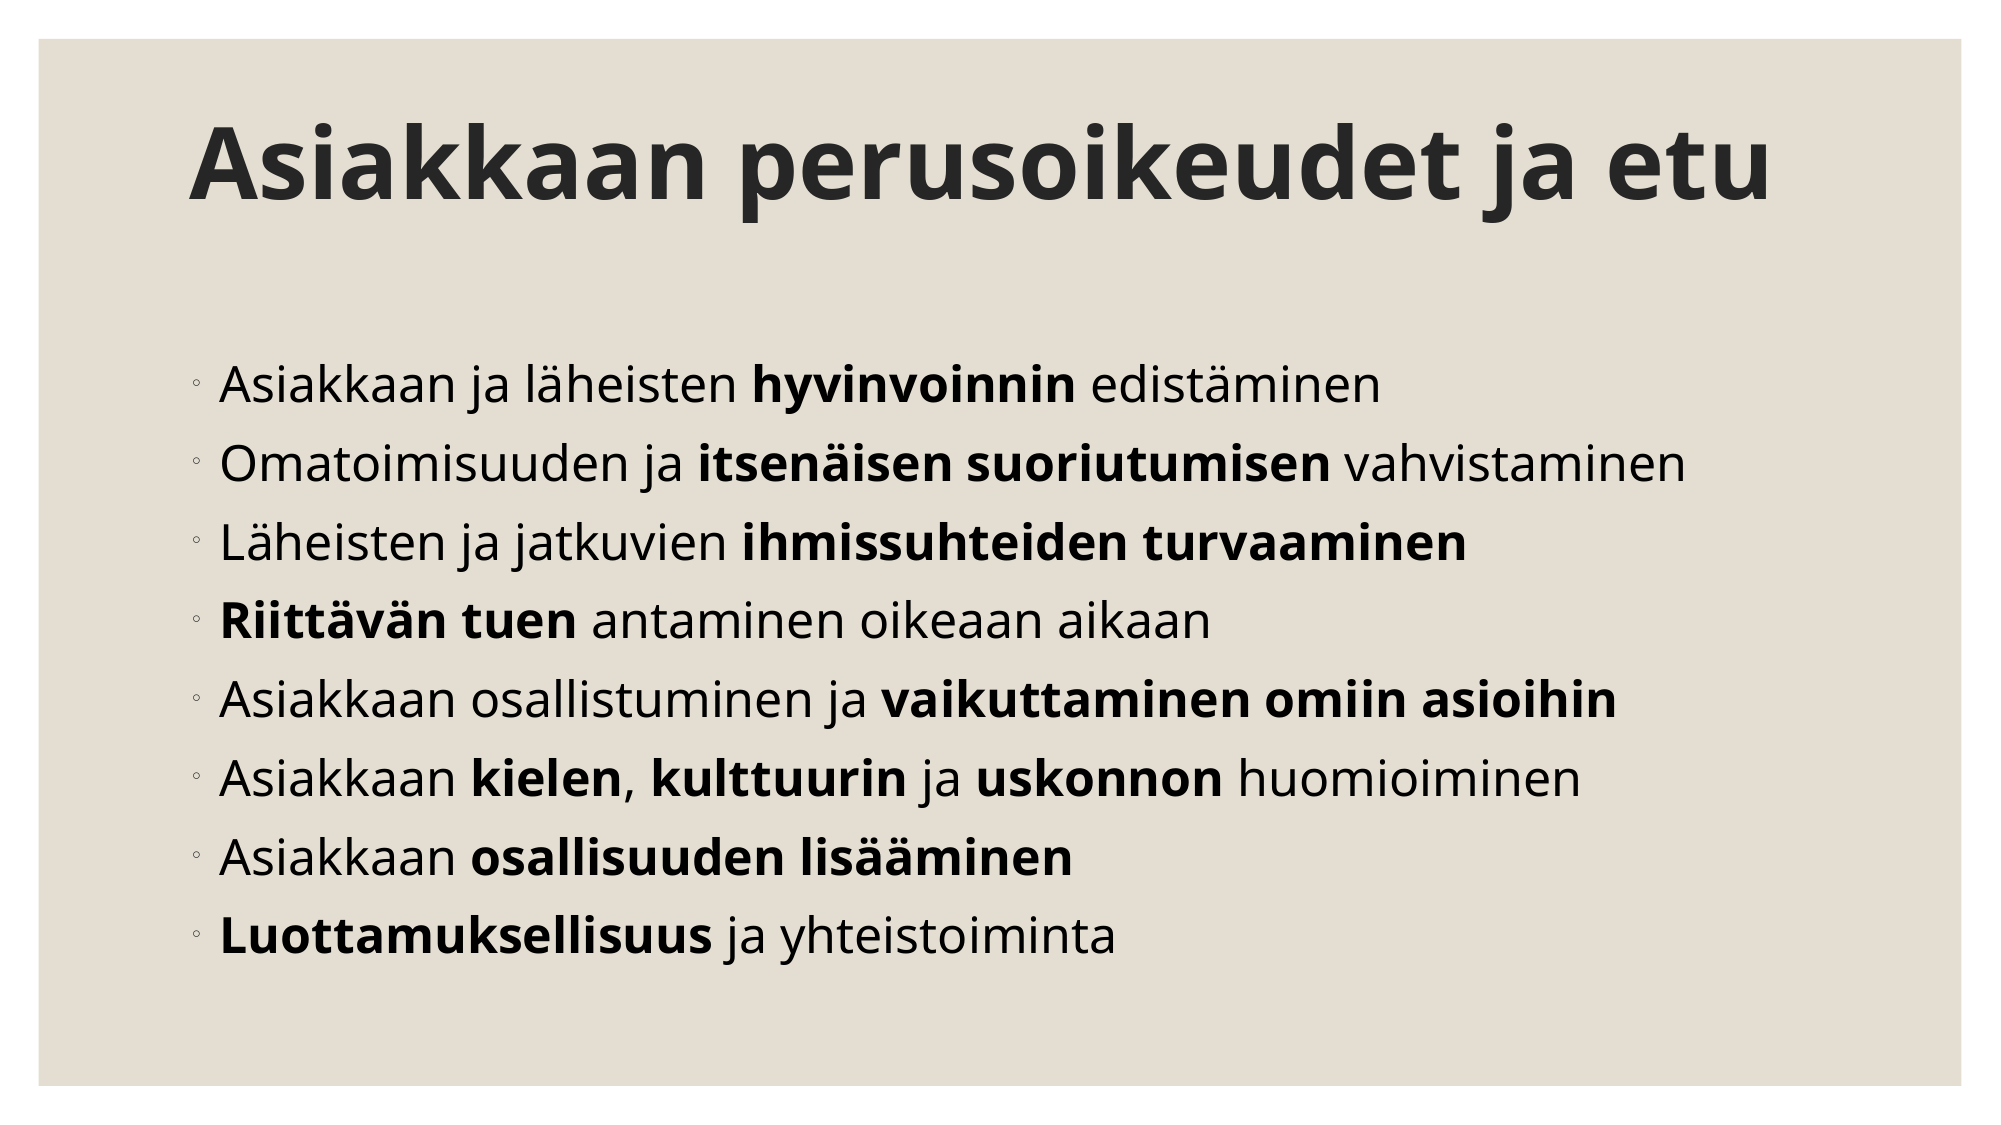

# Asiakkaan perusoikeudet ja etu
Asiakkaan ja läheisten hyvinvoinnin edistäminen
Omatoimisuuden ja itsenäisen suoriutumisen vahvistaminen
Läheisten ja jatkuvien ihmissuhteiden turvaaminen
Riittävän tuen antaminen oikeaan aikaan
Asiakkaan osallistuminen ja vaikuttaminen omiin asioihin
Asiakkaan kielen, kulttuurin ja uskonnon huomioiminen
Asiakkaan osallisuuden lisääminen
Luottamuksellisuus ja yhteistoiminta